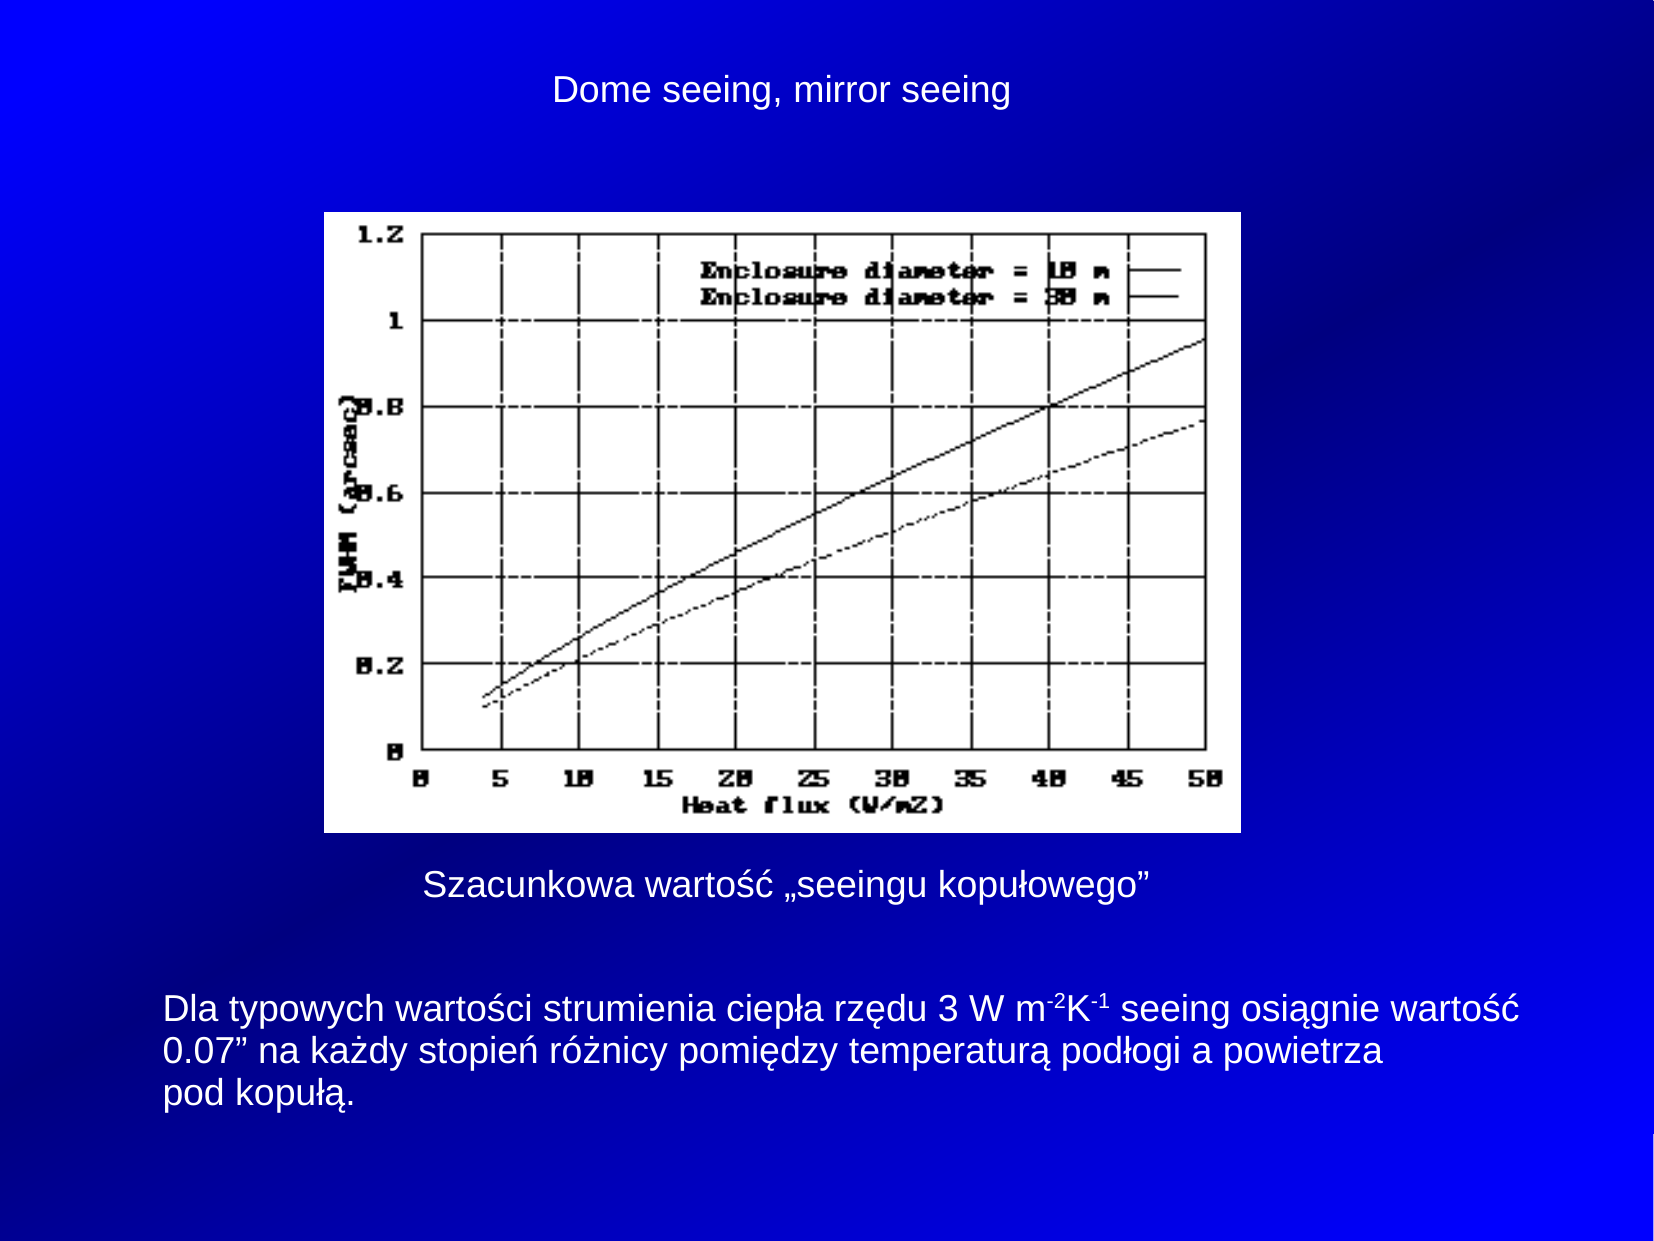

Dome seeing, mirror seeing
Szacunkowa wartość „seeingu kopułowego”
Dla typowych wartości strumienia ciepła rzędu 3 W m-2K-1 seeing osiągnie wartość
0.07” na każdy stopień różnicy pomiędzy temperaturą podłogi a powietrza
pod kopułą.